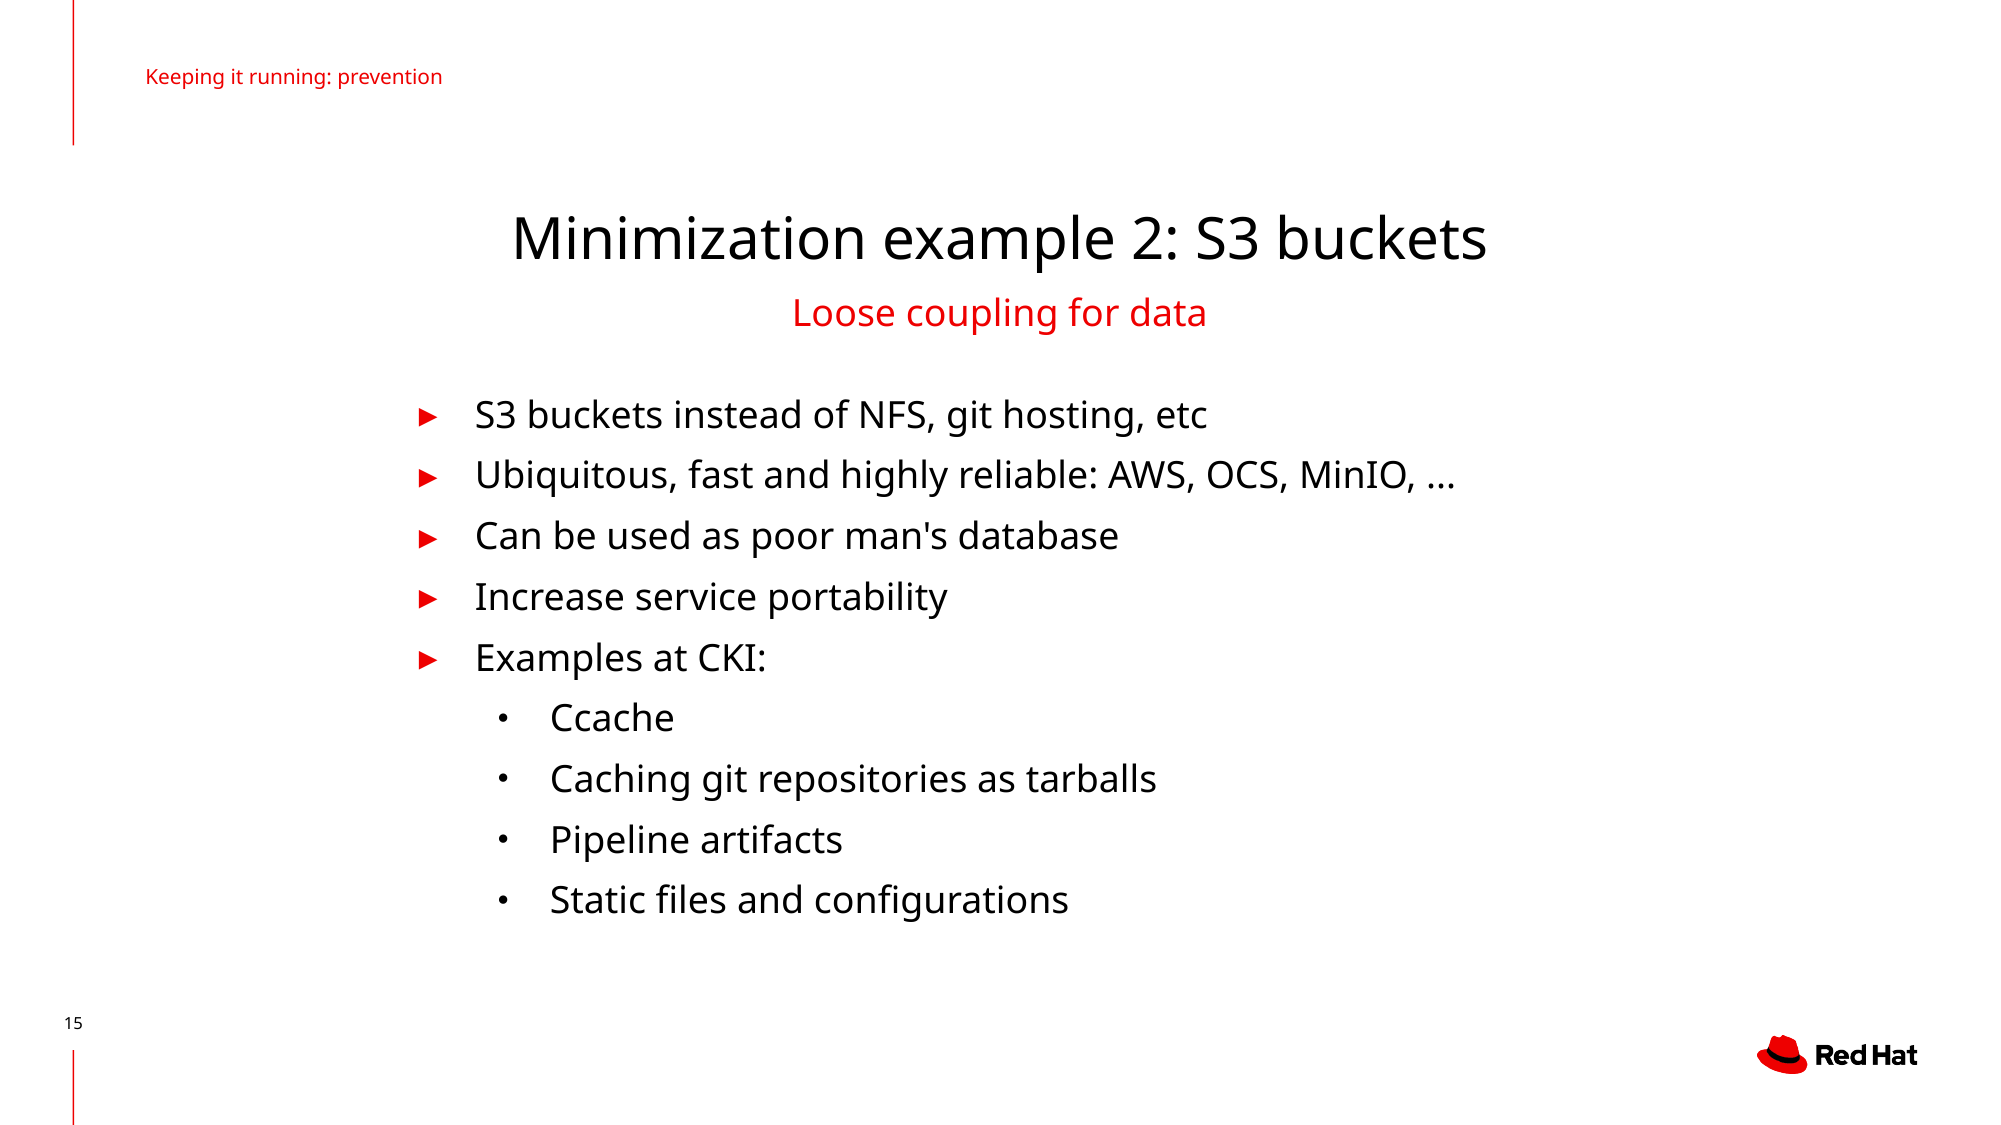

# Keeping it running: prevention
Minimization example 2: S3 buckets
Loose coupling for data
S3 buckets instead of NFS, git hosting, etc
Ubiquitous, fast and highly reliable: AWS, OCS, MinIO, ...
Can be used as poor man's database
Increase service portability
Examples at CKI:
Ccache
Caching git repositories as tarballs
Pipeline artifacts
Static files and configurations